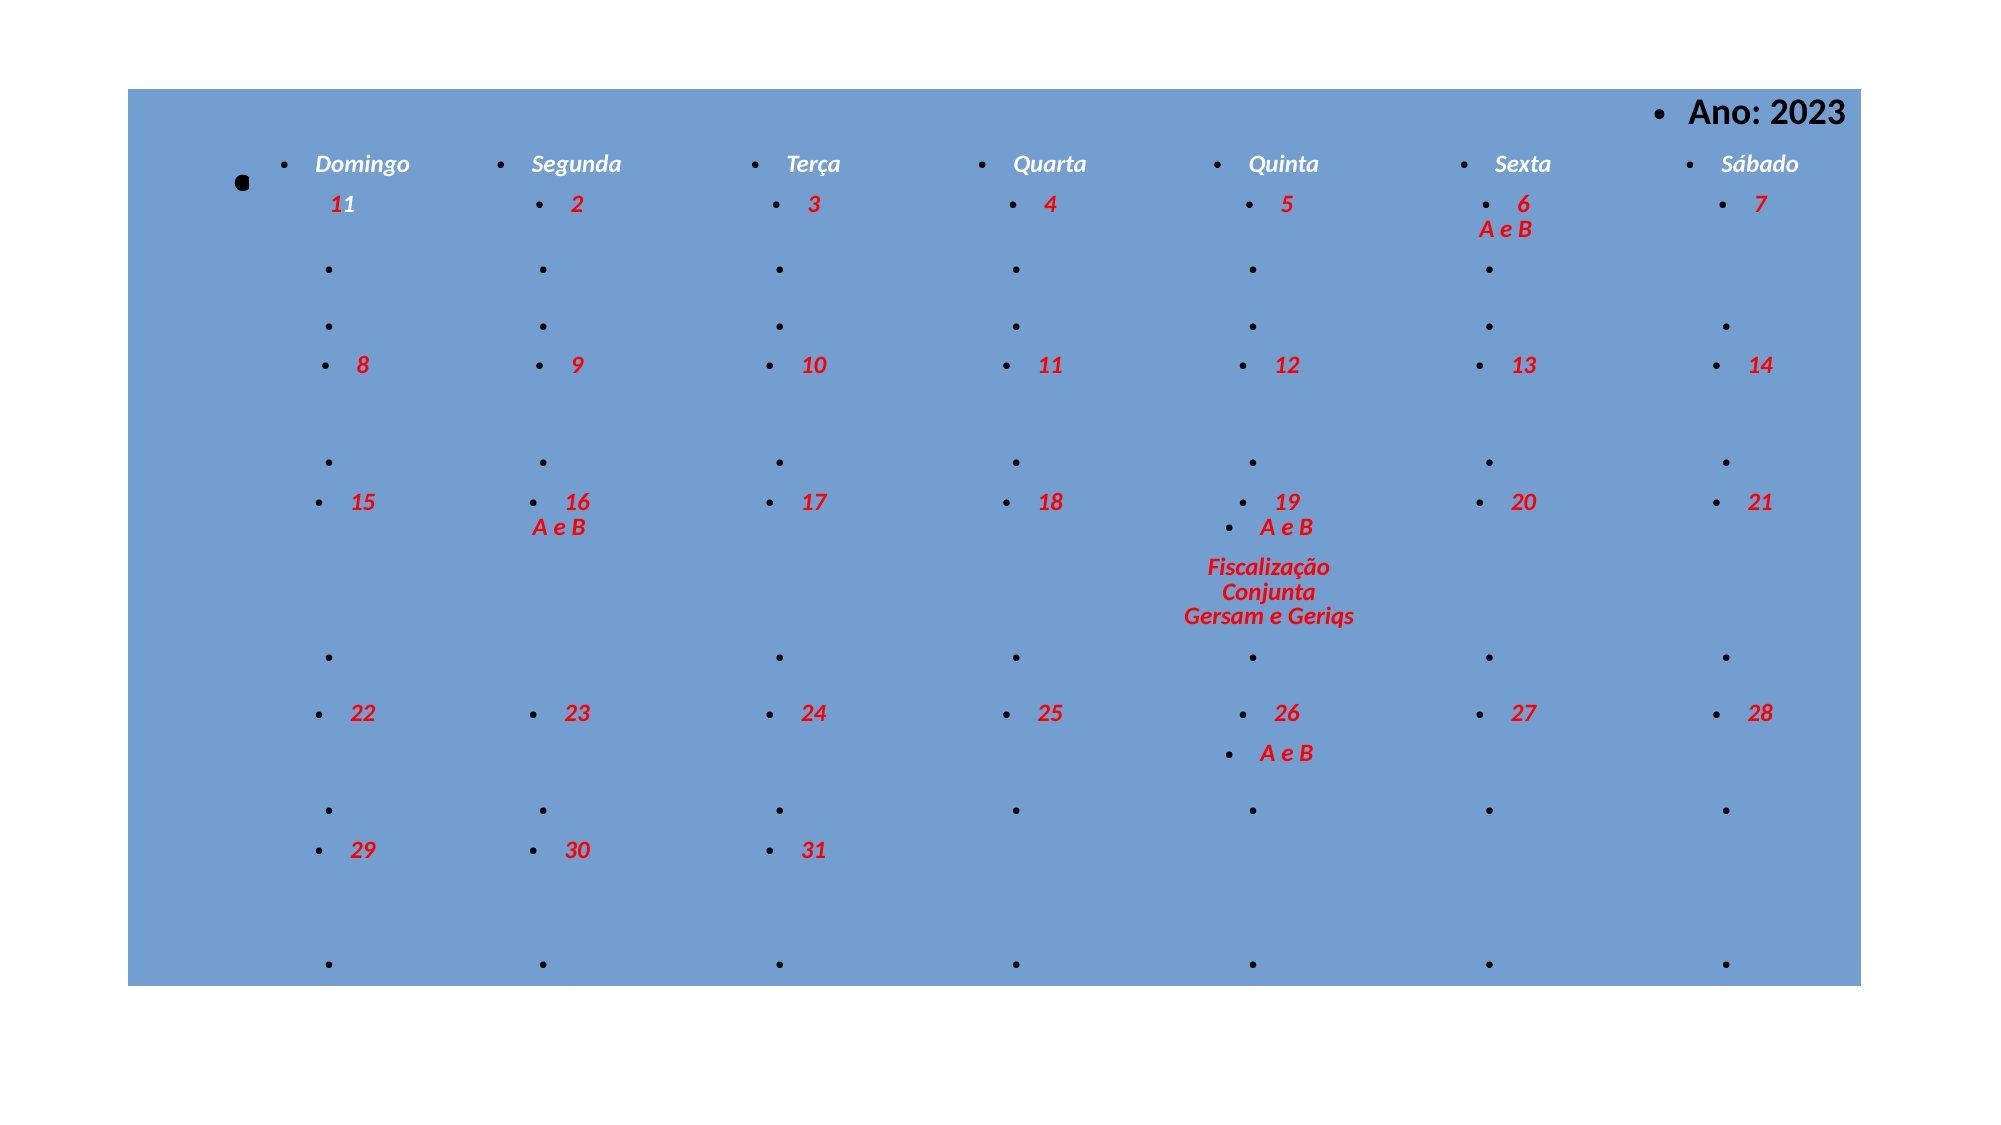

| | | | | | | Ano: 2023 | |
| --- | --- | --- | --- | --- | --- | --- | --- |
| OUTUBRO | Domingo | Segunda | Terça | Quarta | Quinta | Sexta | Sábado |
| | 11 | 2 | 3 | 4 | 5 | 6 A e B | 7 |
| | | | | | | | |
| | | | | | | | |
| | 8 | 9 | 10 | 11 | 12 | 13 | 14 |
| | | | | | | | |
| | | | | | | | |
| | 15 | 16 A e B | 17 | 18 | 19 A e B | 20 | 21 |
| | | | | | Fiscalização Conjunta Gersam e Geriqs | | |
| | | | | | | | |
| | 22 | 23 | 24 | 25 | 26 | 27 | 28 |
| | | | | | A e B | | |
| | | | | | | | |
| | 29 | 30 | 31 | | | | |
| | | | | | | | |
| | | | | | | | |